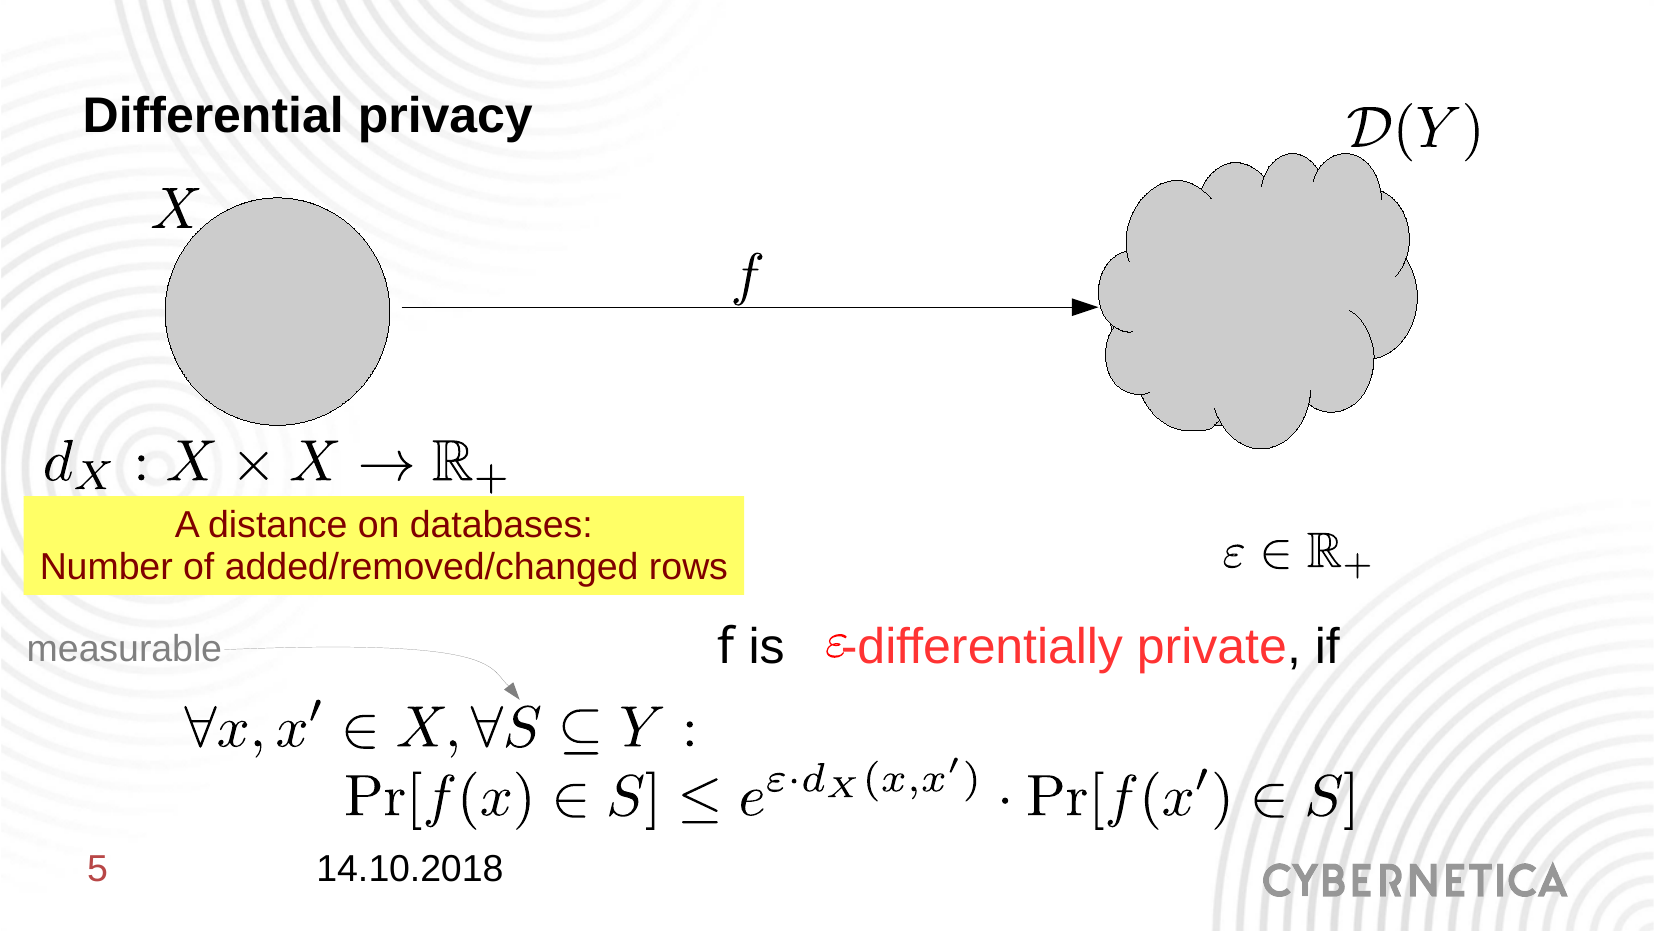

# Differential privacy
A distance on databases:
Number of added/removed/changed rows
f is -differentially private, if
measurable
5
01.04.2000